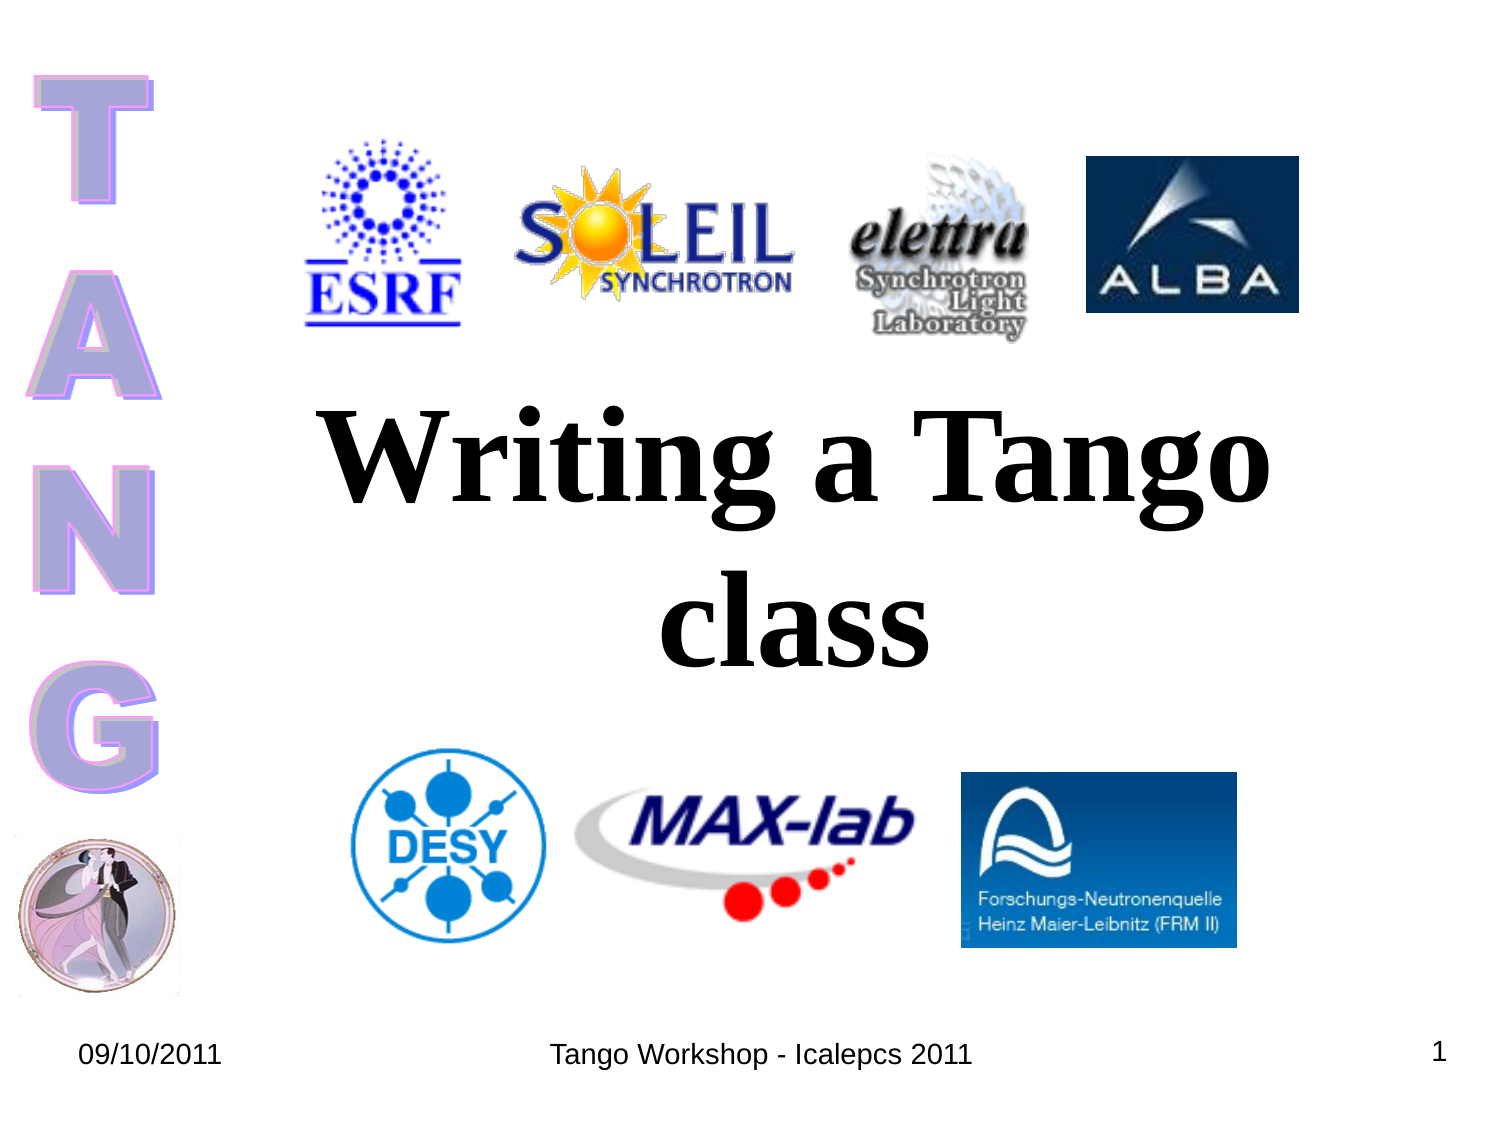

Writing a Tango class
1
09/10/2011
Tango workshop - Icalepcs 2011